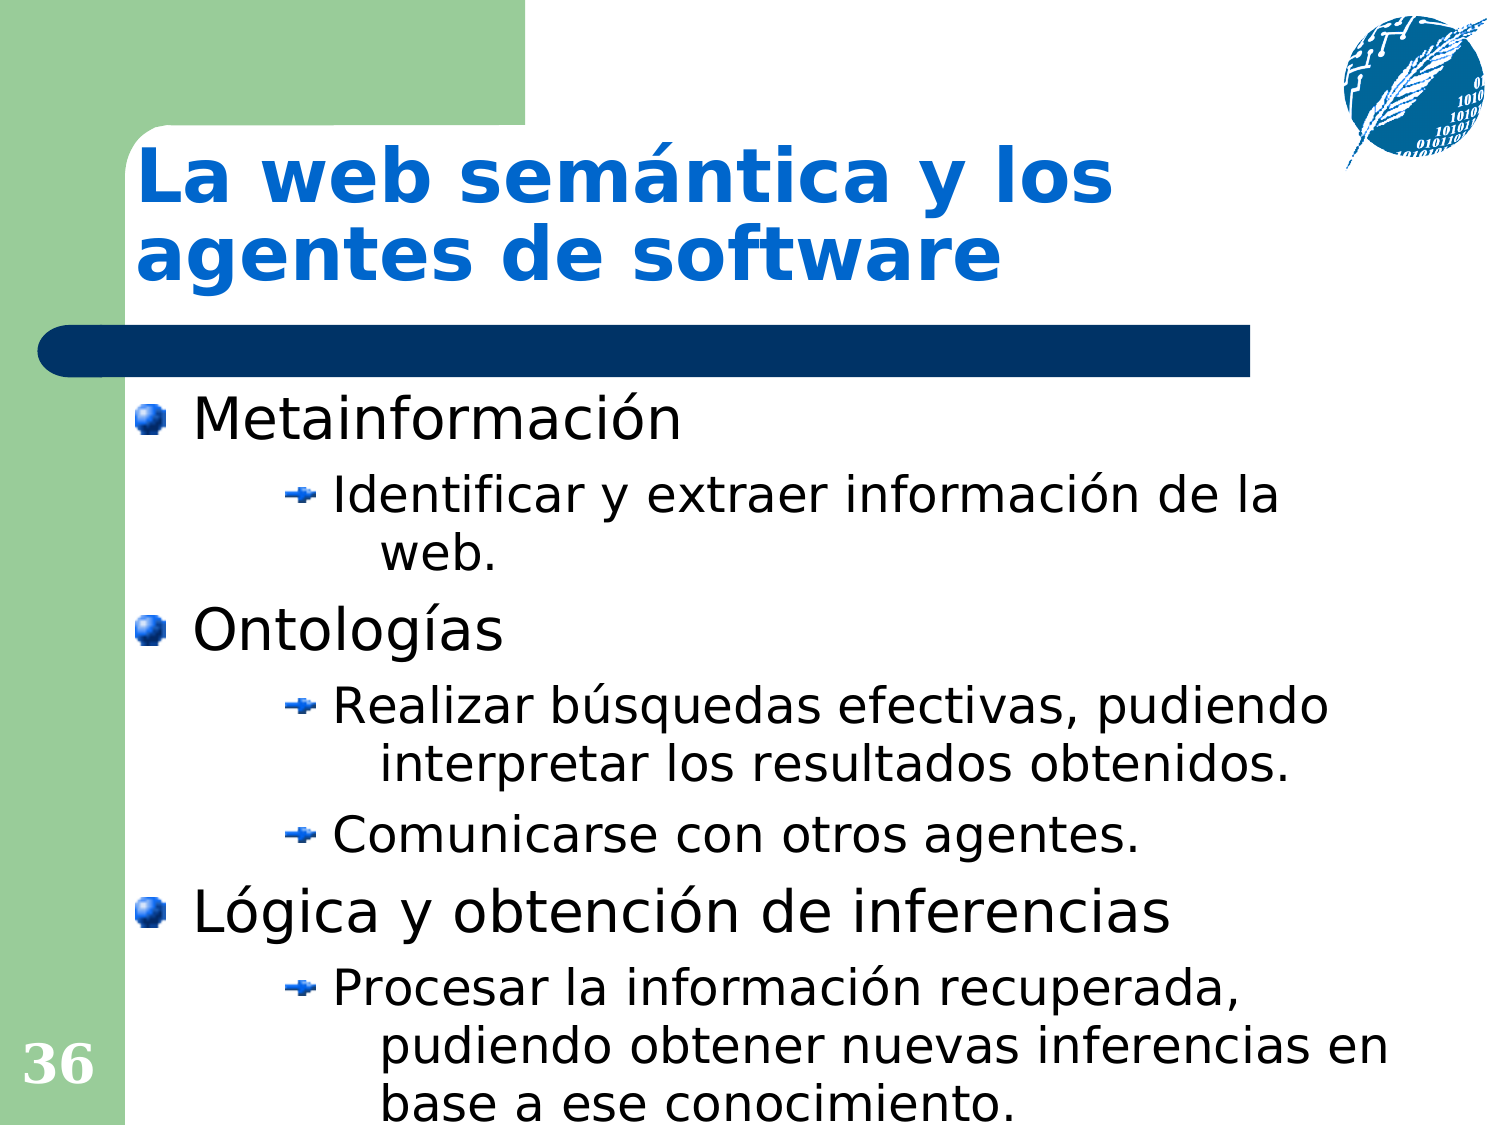

# La web semántica y los agentes de software
Metainformación
Identificar y extraer información de la web.
Ontologías
Realizar búsquedas efectivas, pudiendo interpretar los resultados obtenidos.
Comunicarse con otros agentes.
Lógica y obtención de inferencias
Procesar la información recuperada, pudiendo obtener nuevas inferencias en base a ese conocimiento.
36